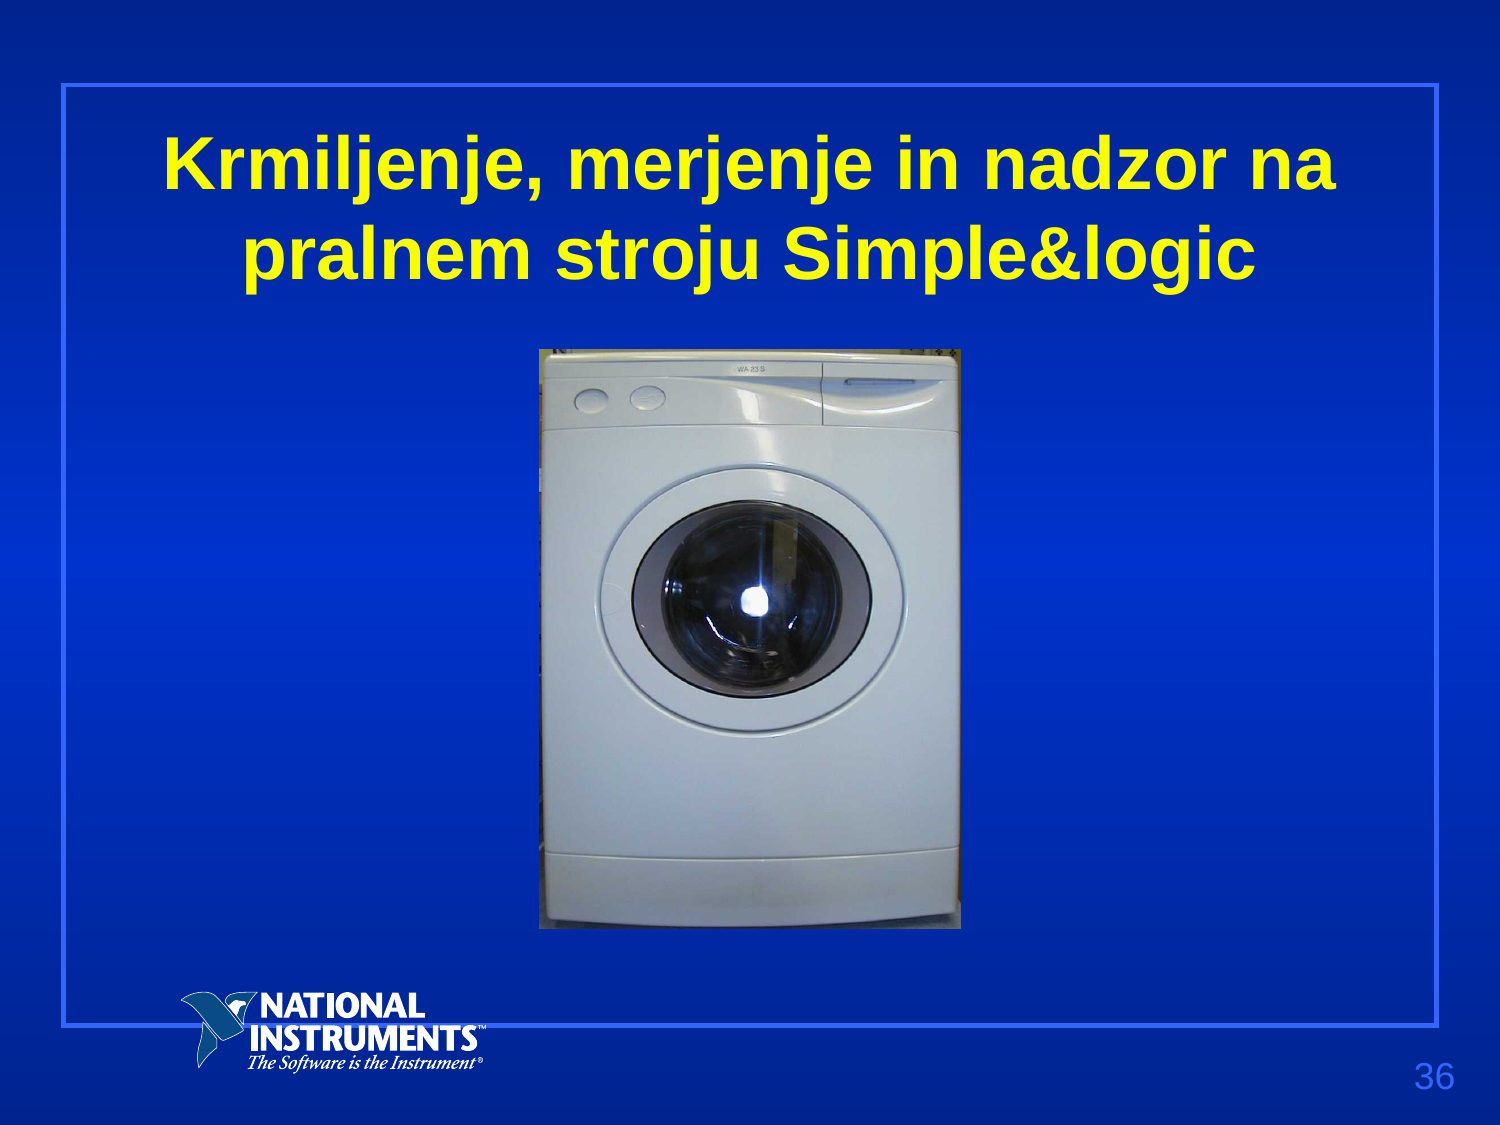

# Krmiljenje, merjenje in nadzor na pralnem stroju Simple&logic